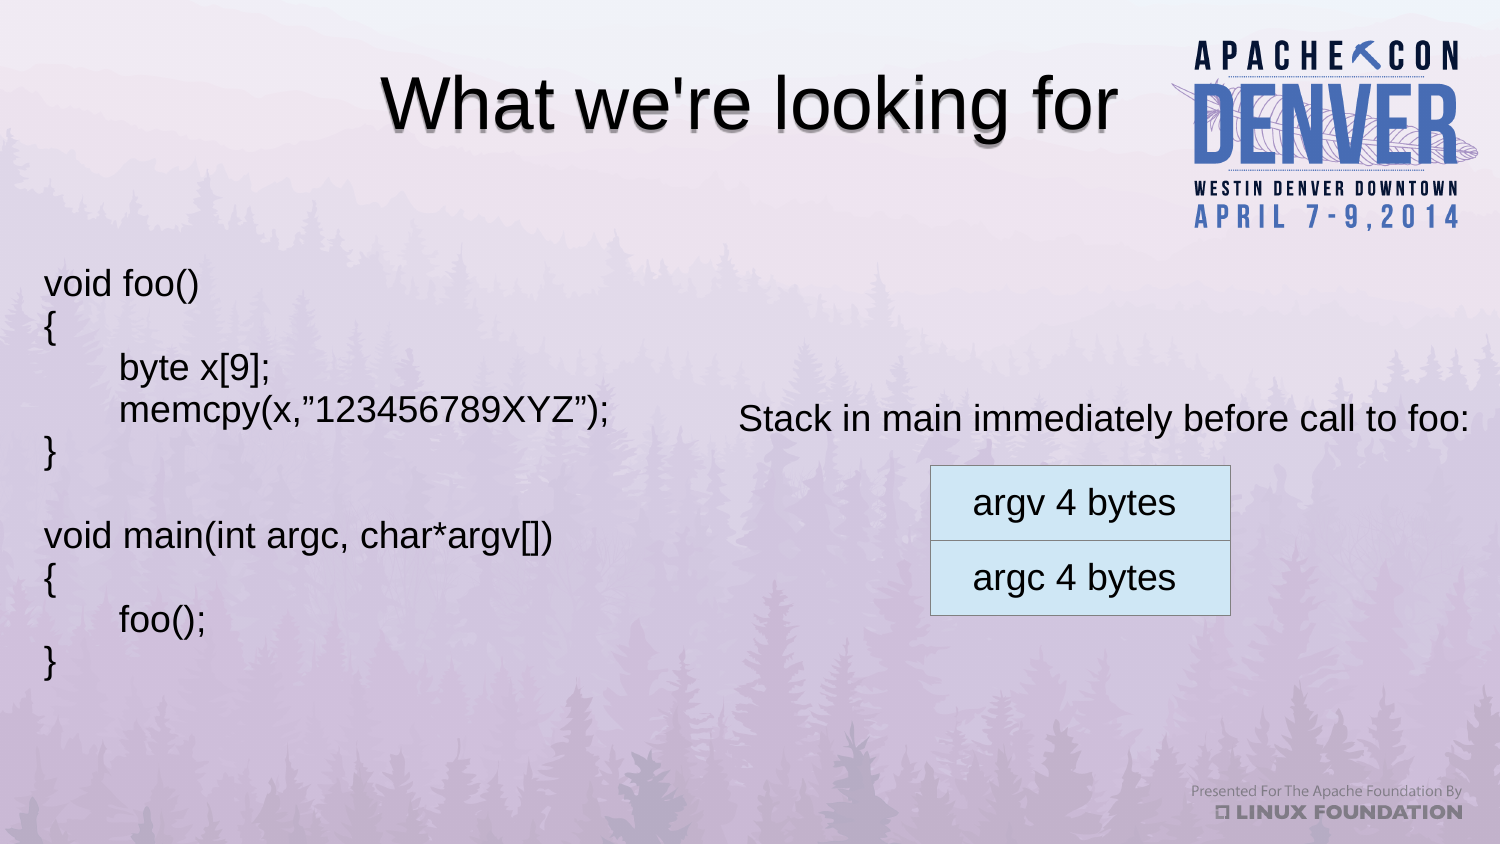

# What we're looking for
void foo()
{
	byte x[9];
	memcpy(x,”123456789XYZ”);
}
void main(int argc, char*argv[])
{
	foo();
}
Stack in main immediately before call to foo:
argv 4 bytes
argc 4 bytes